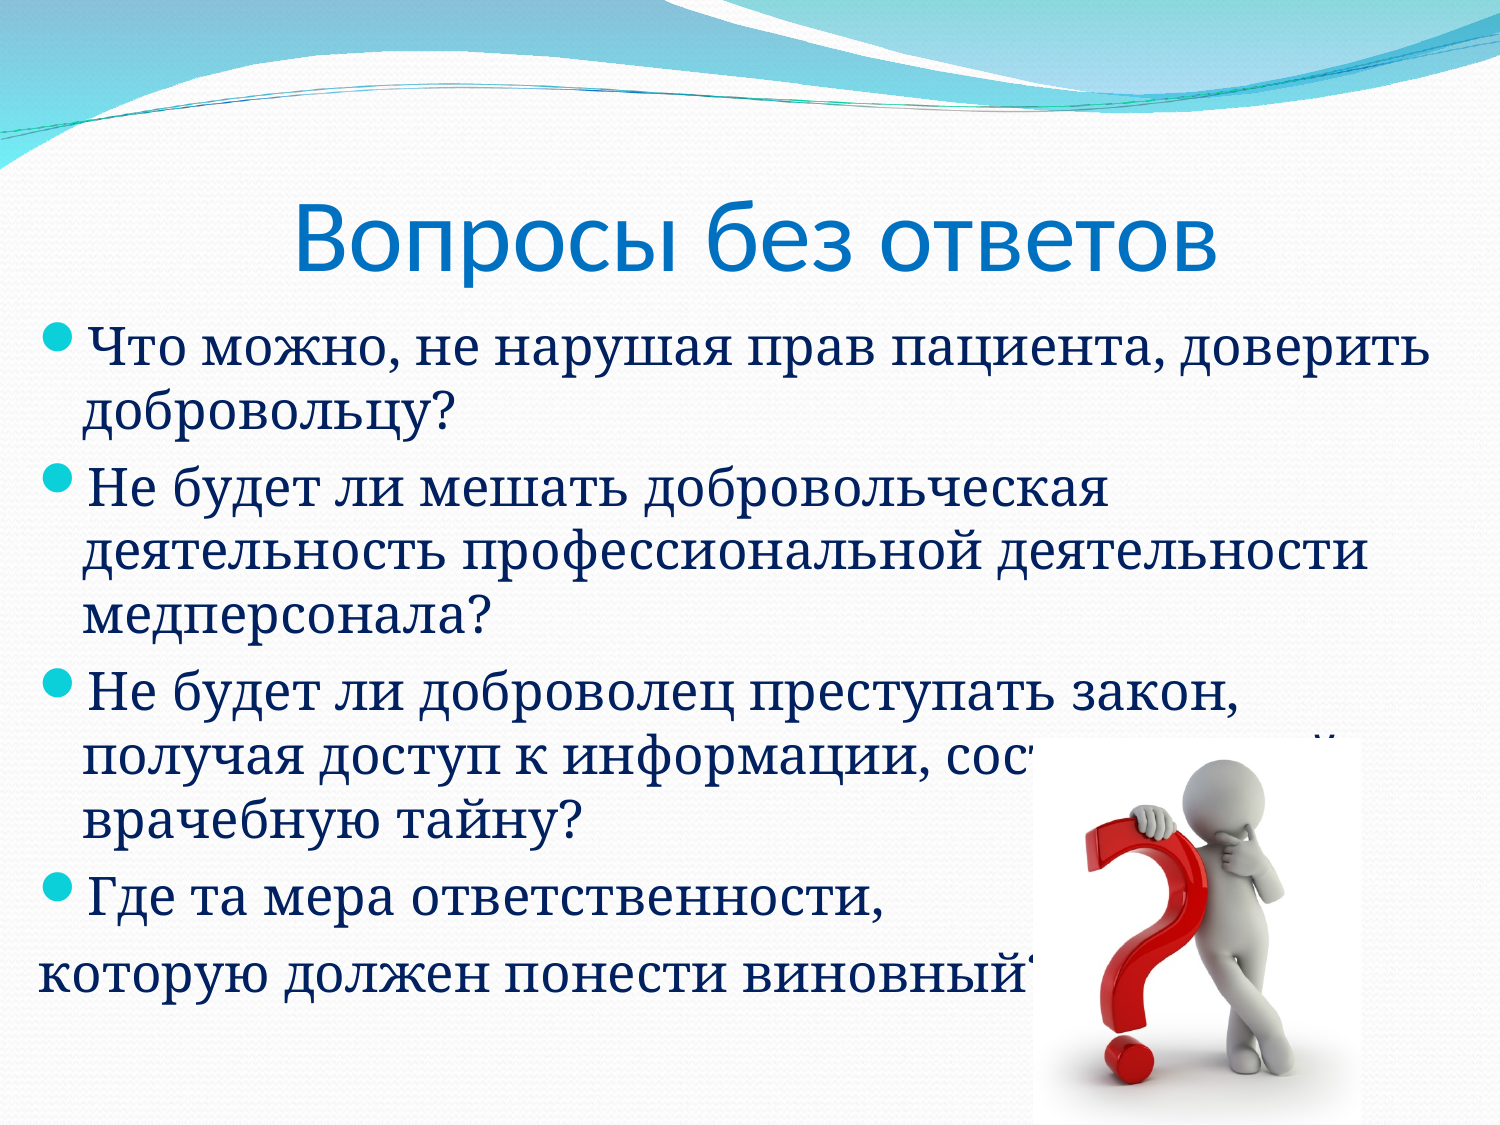

# Вопросы без ответов
Что можно, не нарушая прав пациента, доверить добровольцу?
Не будет ли мешать добровольческая деятельность профессиональной деятельности медперсонала?
Не будет ли доброволец преступать закон, получая доступ к информации, составляющей врачебную тайну?
Где та мера ответственности,
которую должен понести виновный?